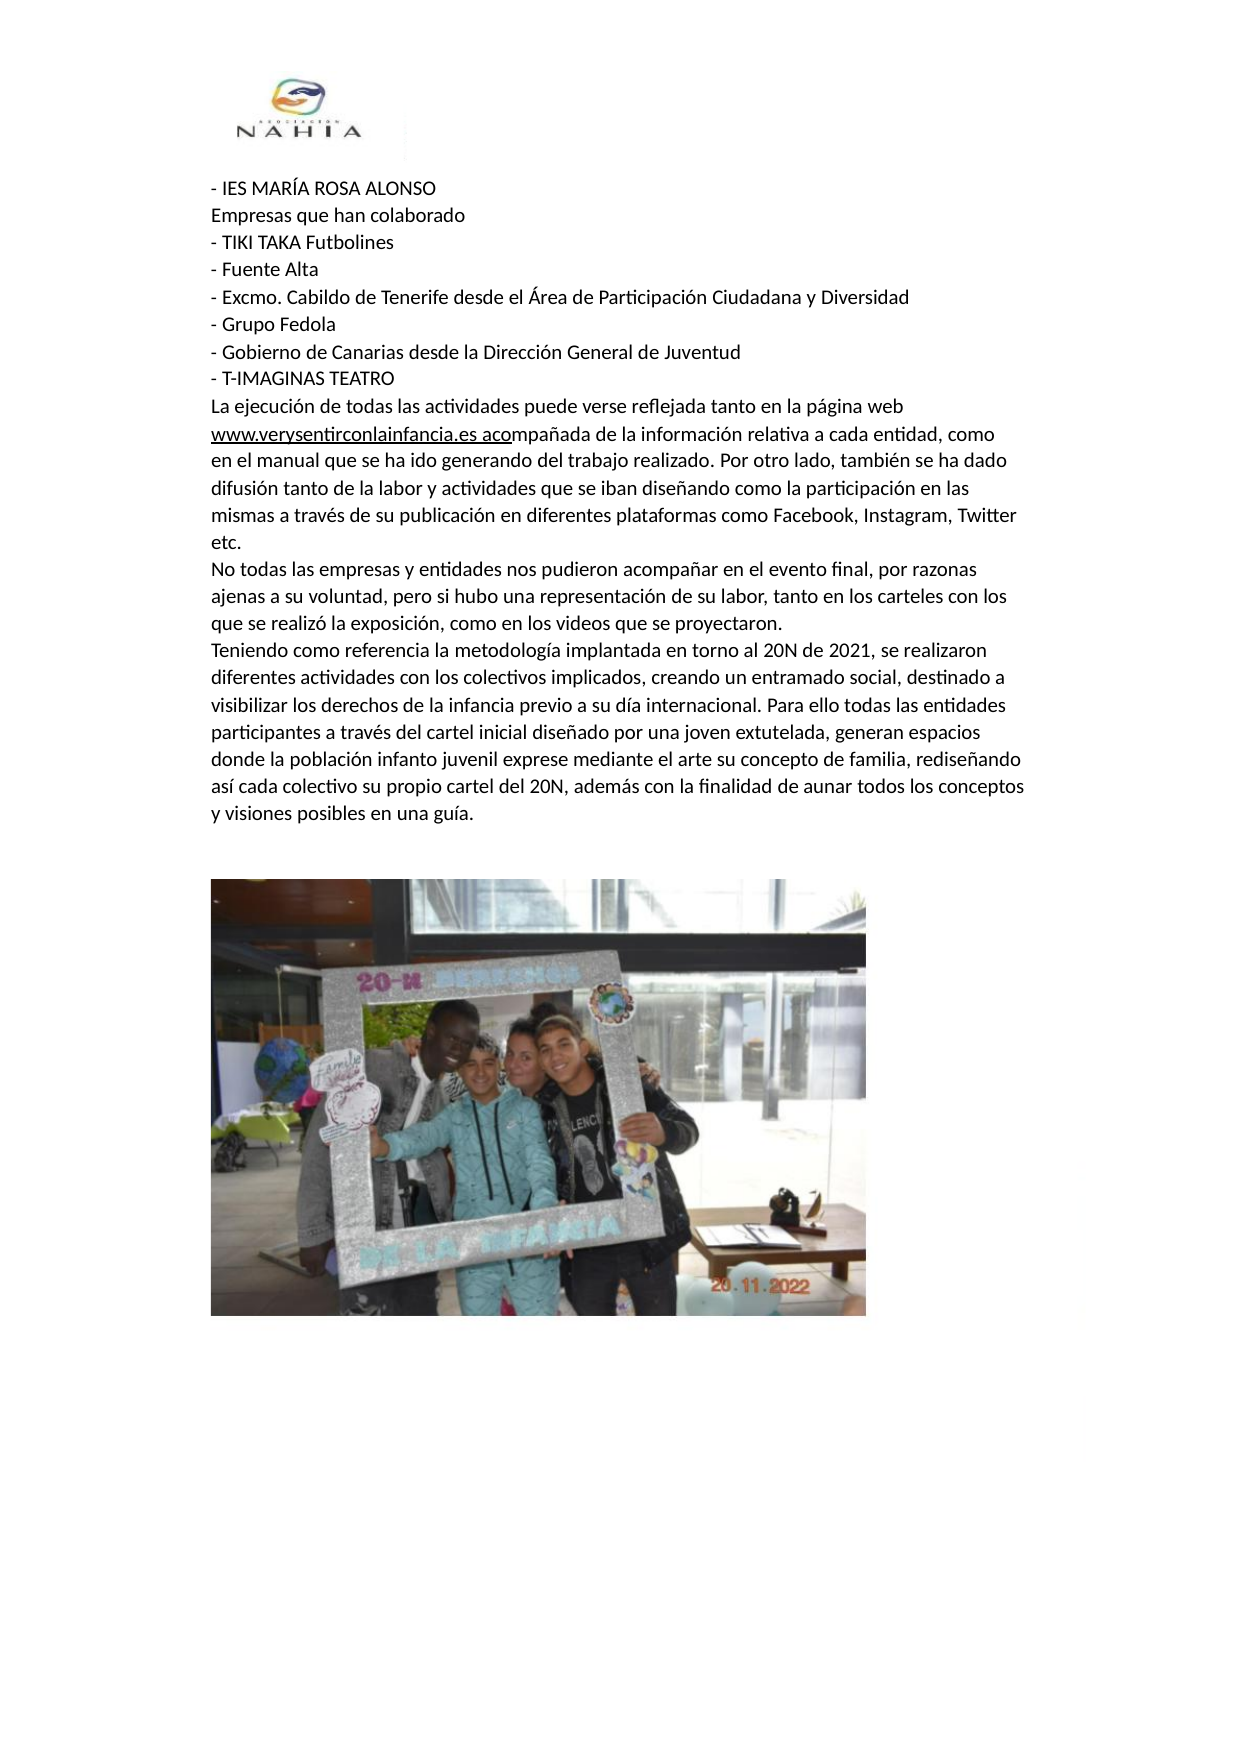

- IES MARÍA ROSA ALONSO
Empresas que han colaborado
- TIKI TAKA Futbolines
- Fuente Alta
- Excmo. Cabildo de Tenerife desde el Área de Participación Ciudadana y Diversidad
- Grupo Fedola
- Gobierno de Canarias desde la Dirección General de Juventud
- T-IMAGINAS TEATRO
La ejecución de todas las actividades puede verse reflejada tanto en la página web
www.verysentirconlainfancia.es acompañada de la información relativa a cada entidad, como
en el manual que se ha ido generando del trabajo realizado. Por otro lado, también se ha dado
difusión tanto de la labor y actividades que se iban diseñando como la participación en las
mismas a través de su publicación en diferentes plataformas como Facebook, Instagram, Twitter
etc.
No todas las empresas y entidades nos pudieron acompañar en el evento final, por razonas
ajenas a su voluntad, pero si hubo una representación de su labor, tanto en los carteles con los
que se realizó la exposición, como en los videos que se proyectaron.
Teniendo como referencia la metodología implantada en torno al 20N de 2021, se realizaron
diferentes actividades con los colectivos implicados, creando un entramado social, destinado a
visibilizar los derechos de la infancia previo a su día internacional. Para ello todas las entidades
participantes a través del cartel inicial diseñado por una joven extutelada, generan espacios
donde la población infanto juvenil exprese mediante el arte su concepto de familia, rediseñando
así cada colectivo su propio cartel del 20N, además con la finalidad de aunar todos los conceptos
y visiones posibles en una guía.